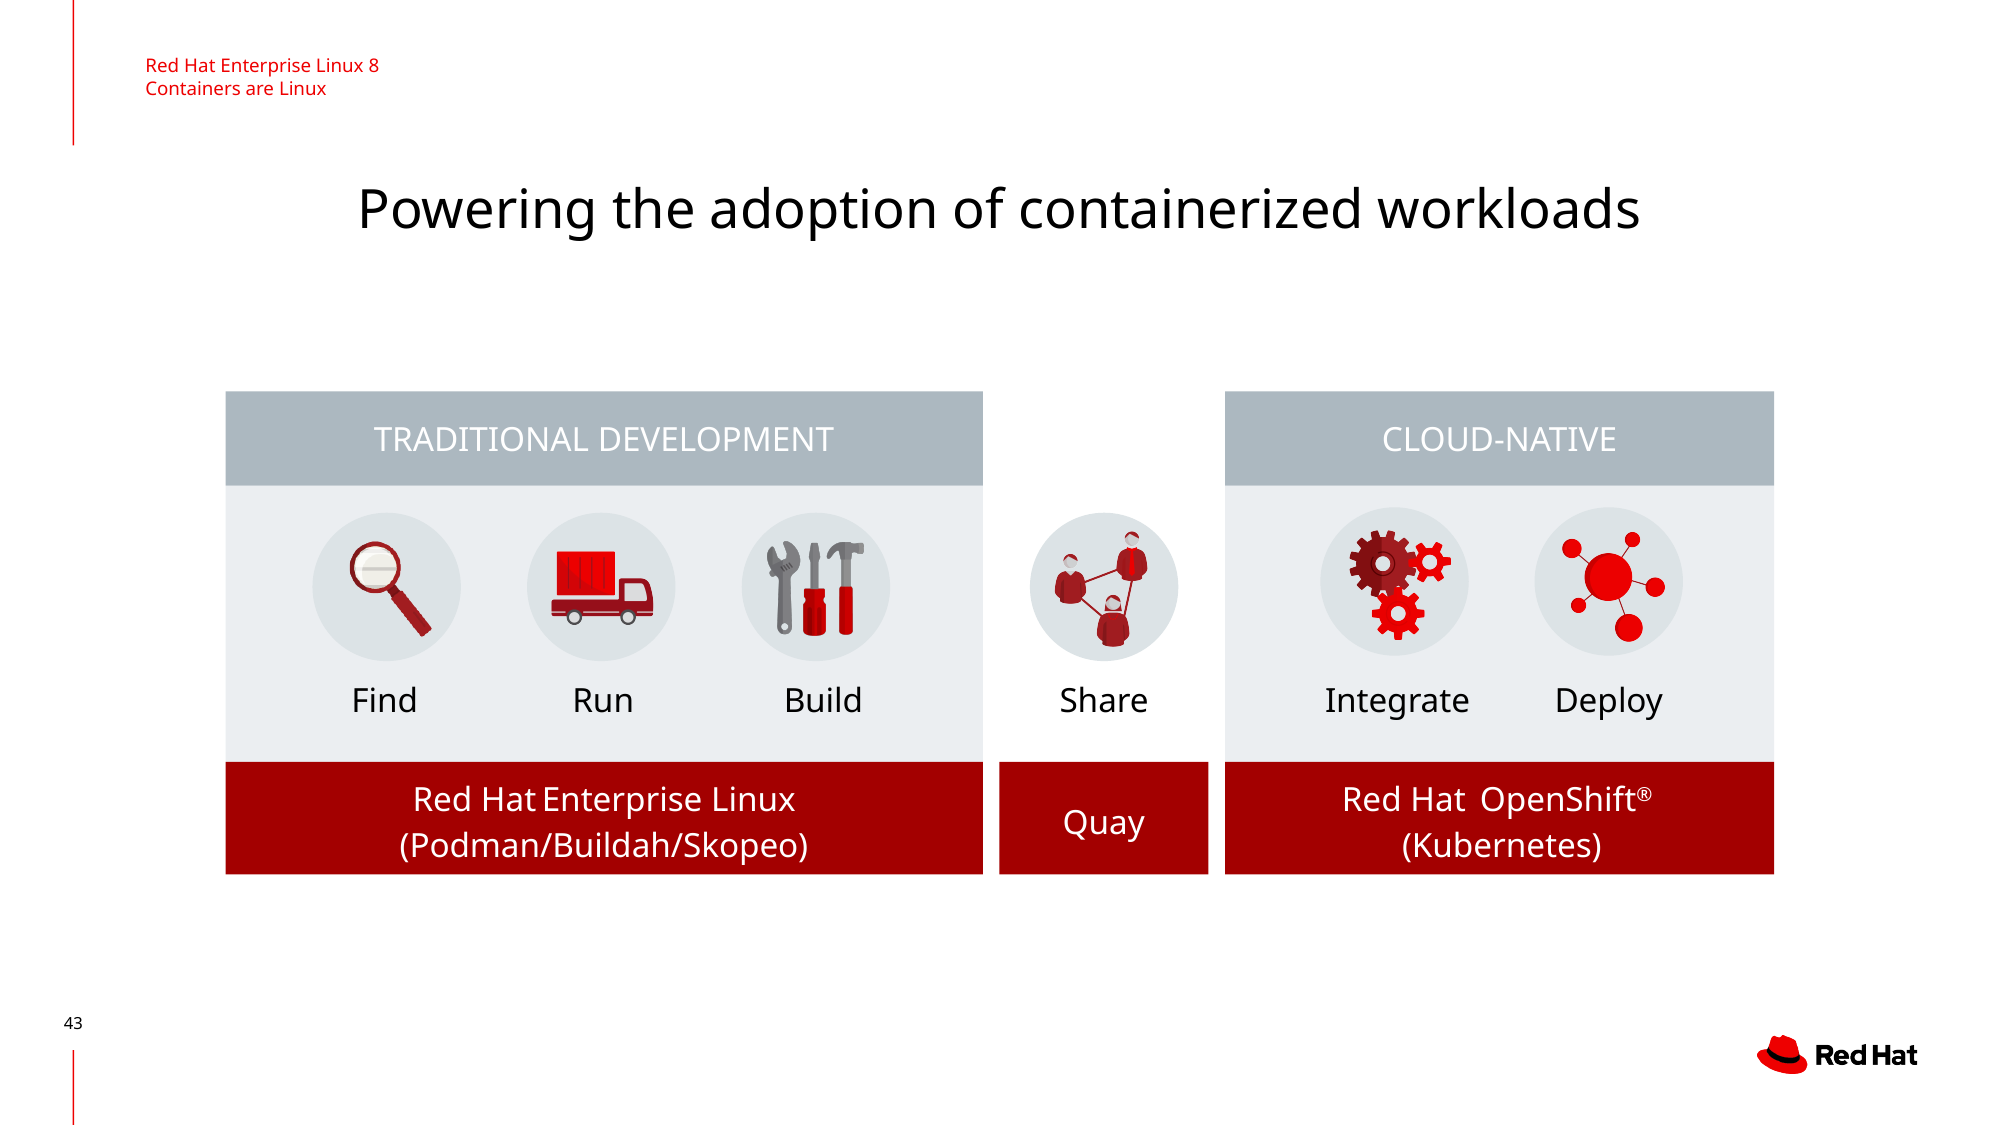

Red Hat Enterprise Linux 8
Containers are Linux
# Powering the adoption of containerized workloads
TRADITIONAL DEVELOPMENT
CLOUD-NATIVE
Find
Run
Build
Share
Integrate
Deploy
Red Hat Enterprise Linux
(Podman/Buildah/Skopeo)
Quay
Red Hat OpenShift®
 (Kubernetes)